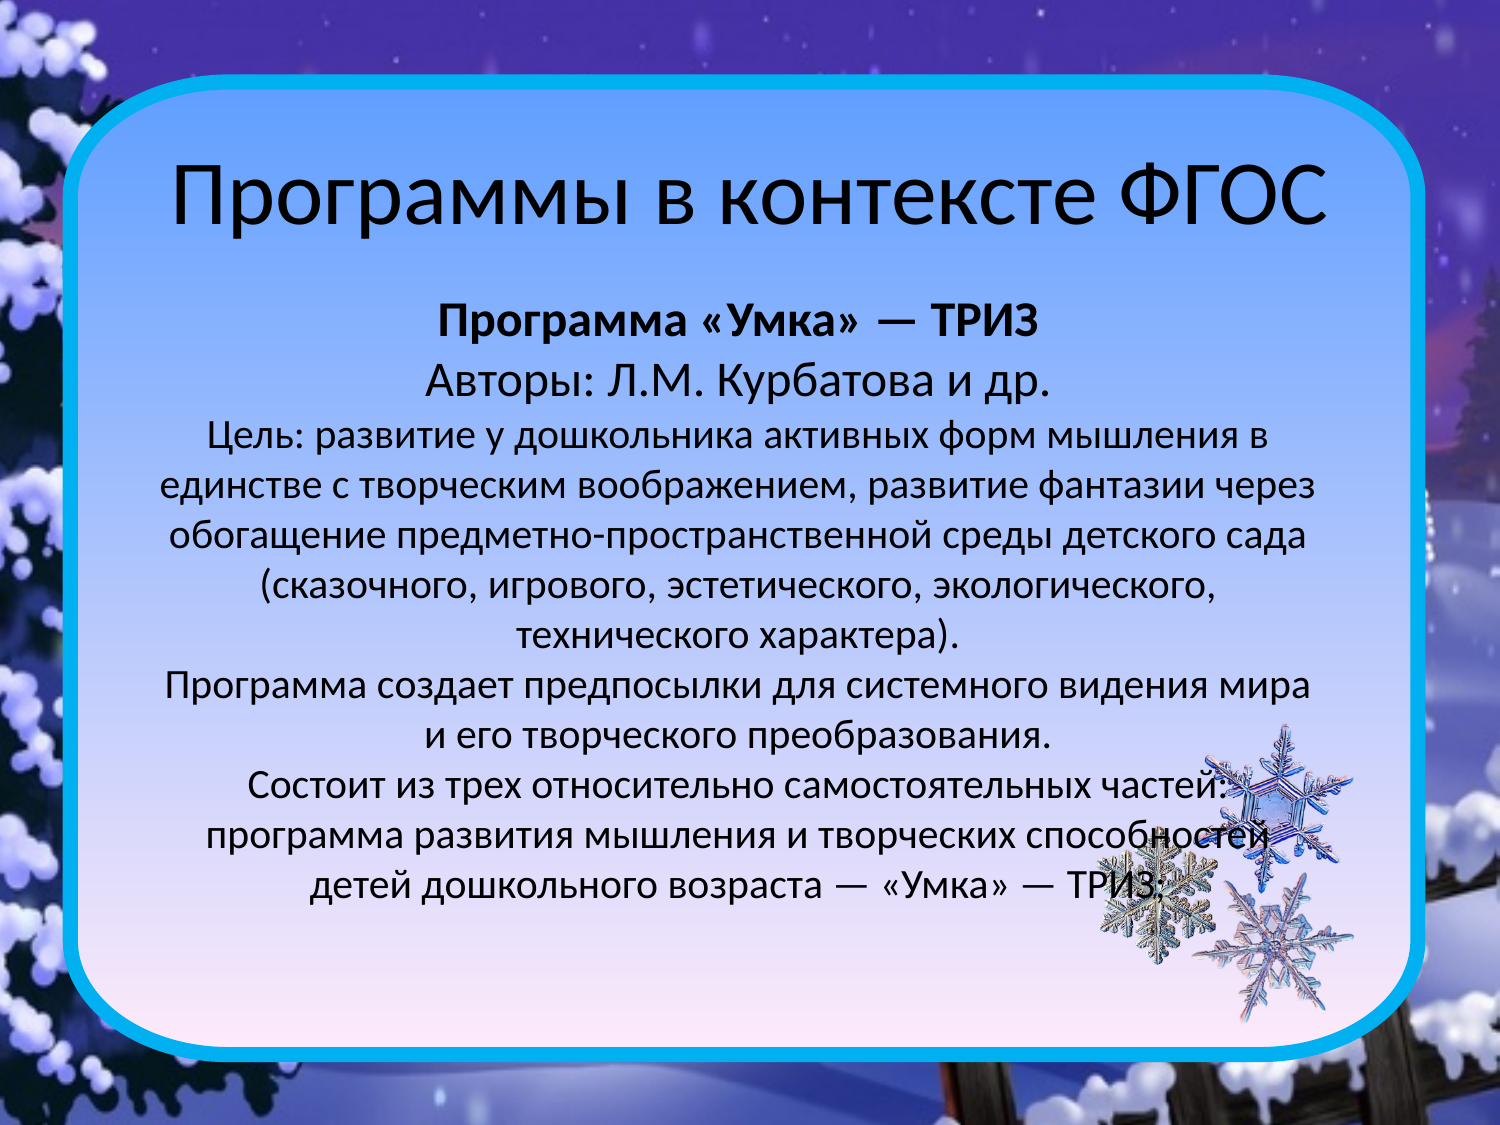

# Программы в контексте ФГОС
Программа «Умка» — ТРИЗ
Авторы: Л.М. Курбатова и др.
Цель: развитие у дошкольника активных форм мышления в единстве с творческим воображением, развитие фантазии через обогащение предметно-пространственной среды детского сада (сказочного, игрового, эстетического, экологического, технического характера).
Про­грамма создает предпосылки для системного видения мира и его твор­ческого преобразования.
Состоит из трех относительно самостоятельных частей:
программа развития мышления и творческих способностей детей дошкольного возраста — «Умка» — ТРИЗ;